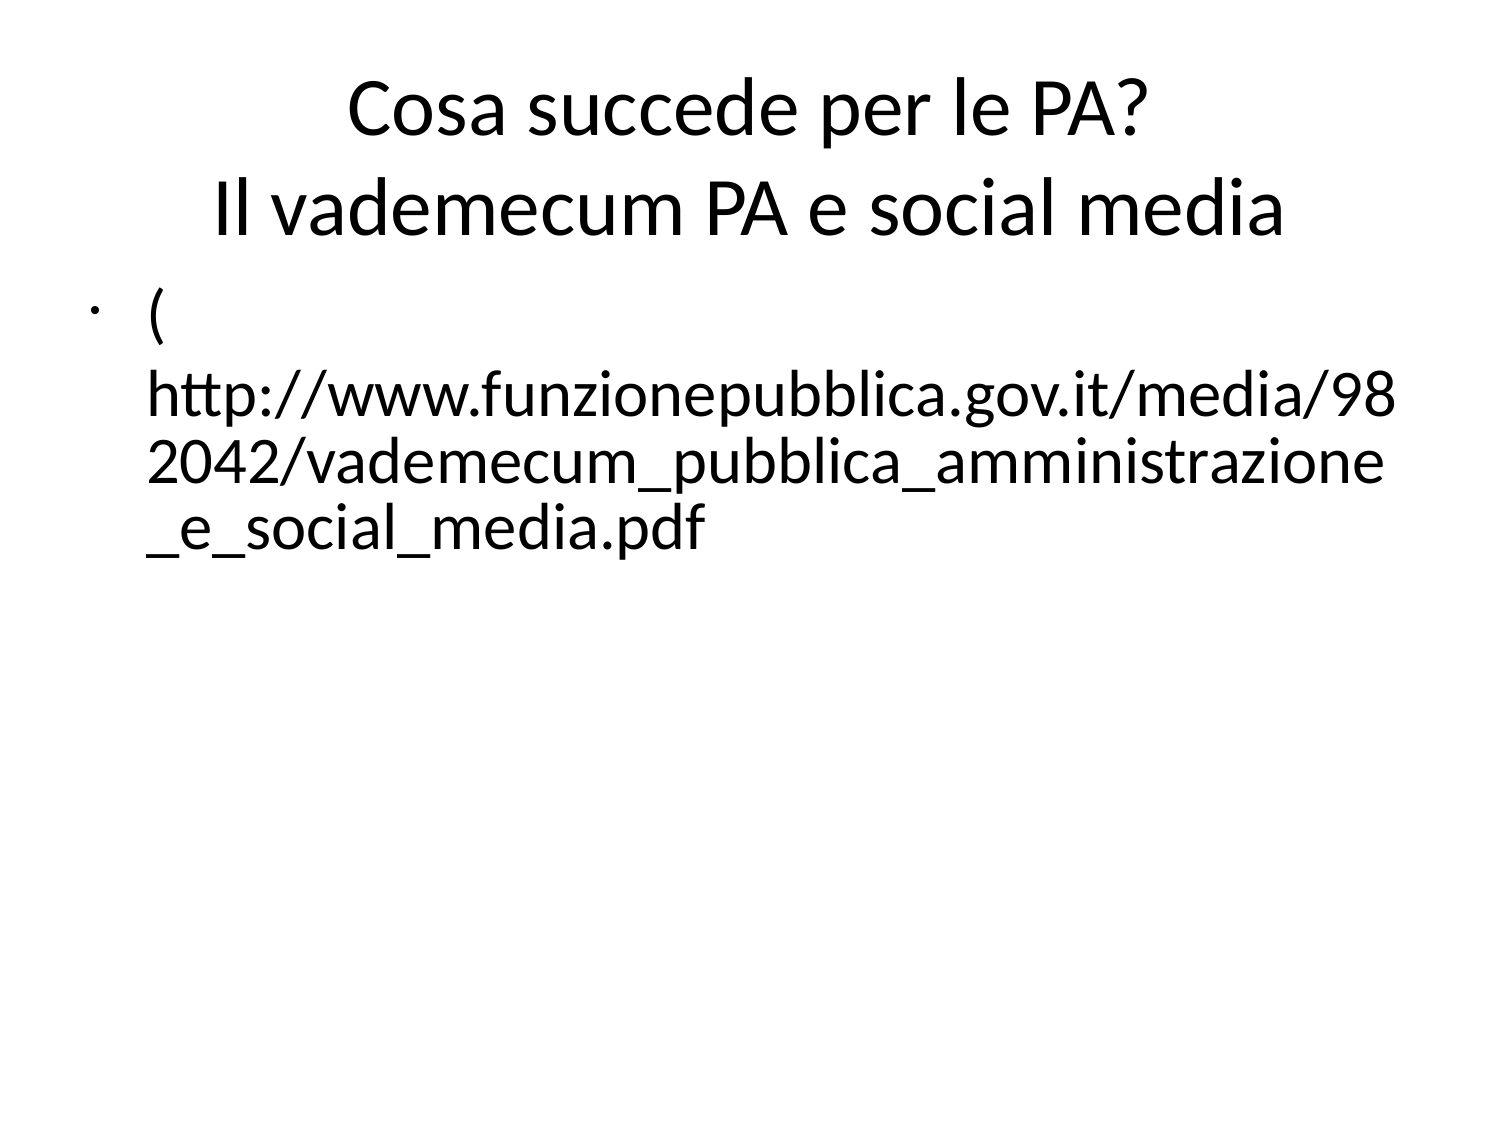

# Cosa succede per le PA? Il vademecum PA e social media
(http://www.funzionepubblica.gov.it/media/982042/vademecum_pubblica_amministrazione_e_social_media.pdf